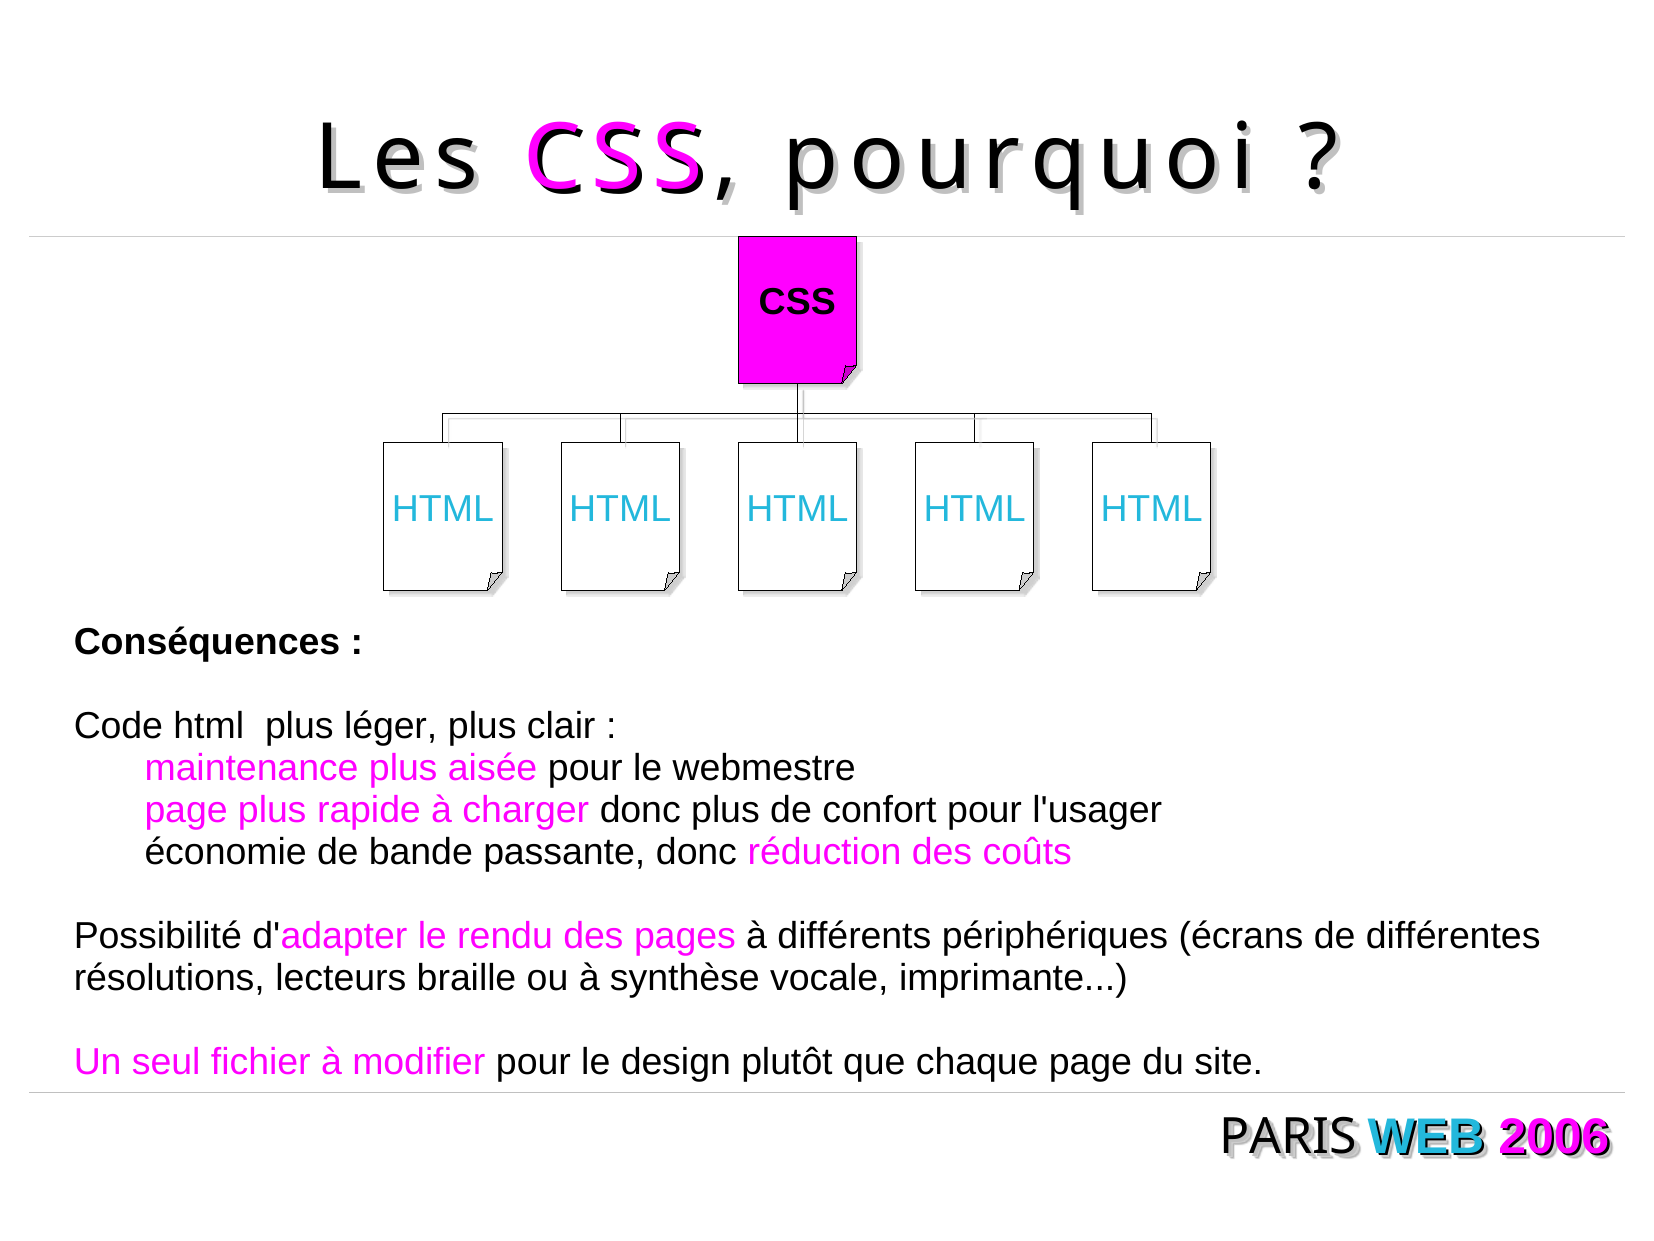

# Les CSS, pourquoi ?
CSS
HTML
HTML
HTML
HTML
HTML
Conséquences :
Code html plus léger, plus clair :
maintenance plus aisée pour le webmestre
page plus rapide à charger donc plus de confort pour l'usager
économie de bande passante, donc réduction des coûts
Possibilité d'adapter le rendu des pages à différents périphériques (écrans de différentes résolutions, lecteurs braille ou à synthèse vocale, imprimante...)
Un seul fichier à modifier pour le design plutôt que chaque page du site.
PARIS WEB 2006